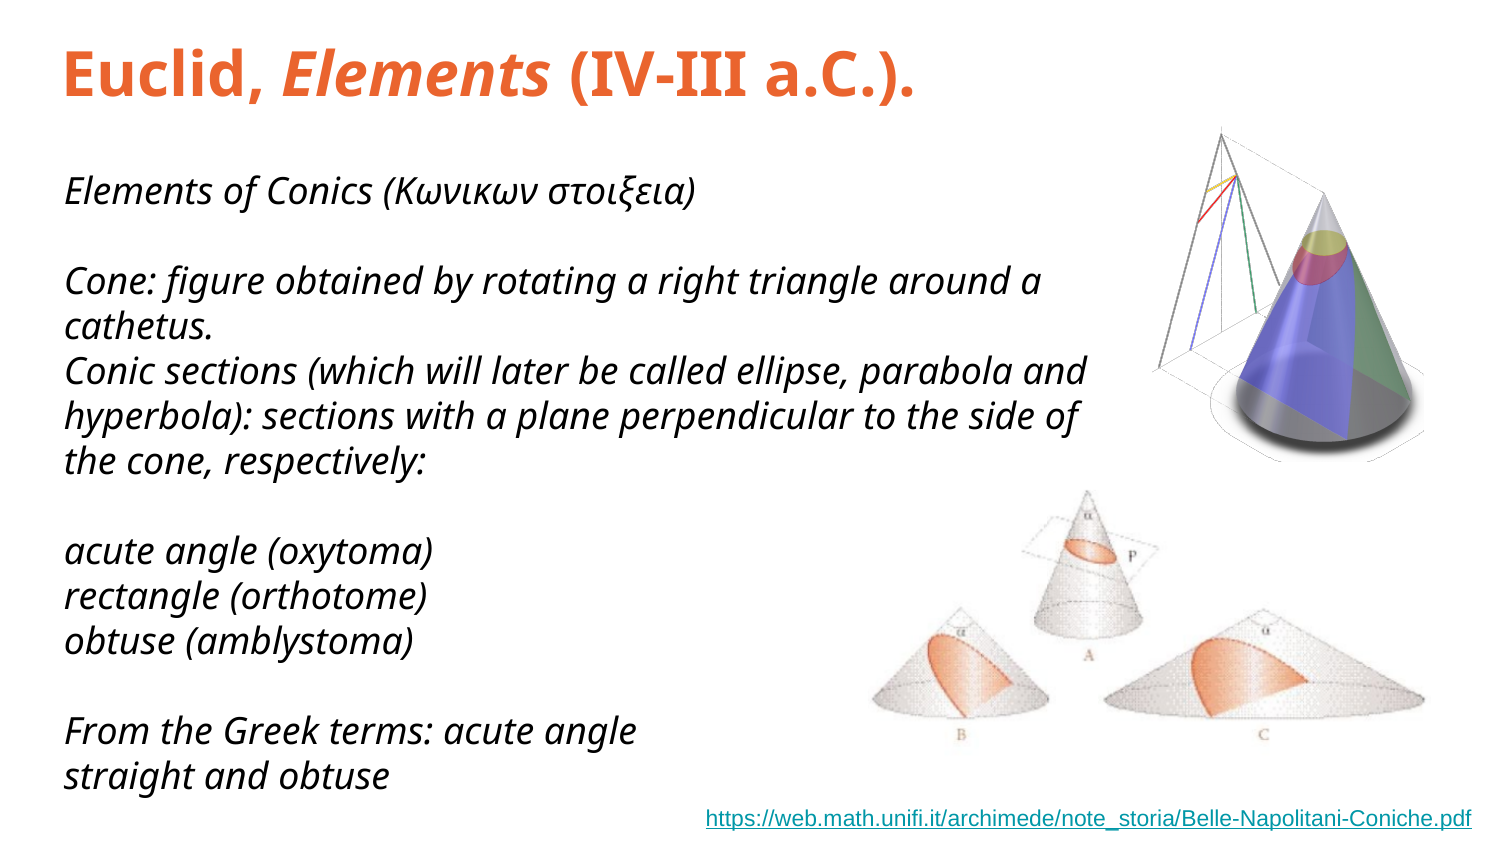

Euclid, Elements (IV-III a.C.).
Elements of Conics (Κωνικων στοιξεια)
Cone: figure obtained by rotating a right triangle around a cathetus.
Conic sections (which will later be called ellipse, parabola and hyperbola): sections with a plane perpendicular to the side of the cone, respectively:
acute angle (oxytoma)
rectangle (orthotome)
obtuse (amblystoma)
From the Greek terms: acute angle
straight and obtuse
https://web.math.unifi.it/archimede/note_storia/Belle-Napolitani-Coniche.pdf